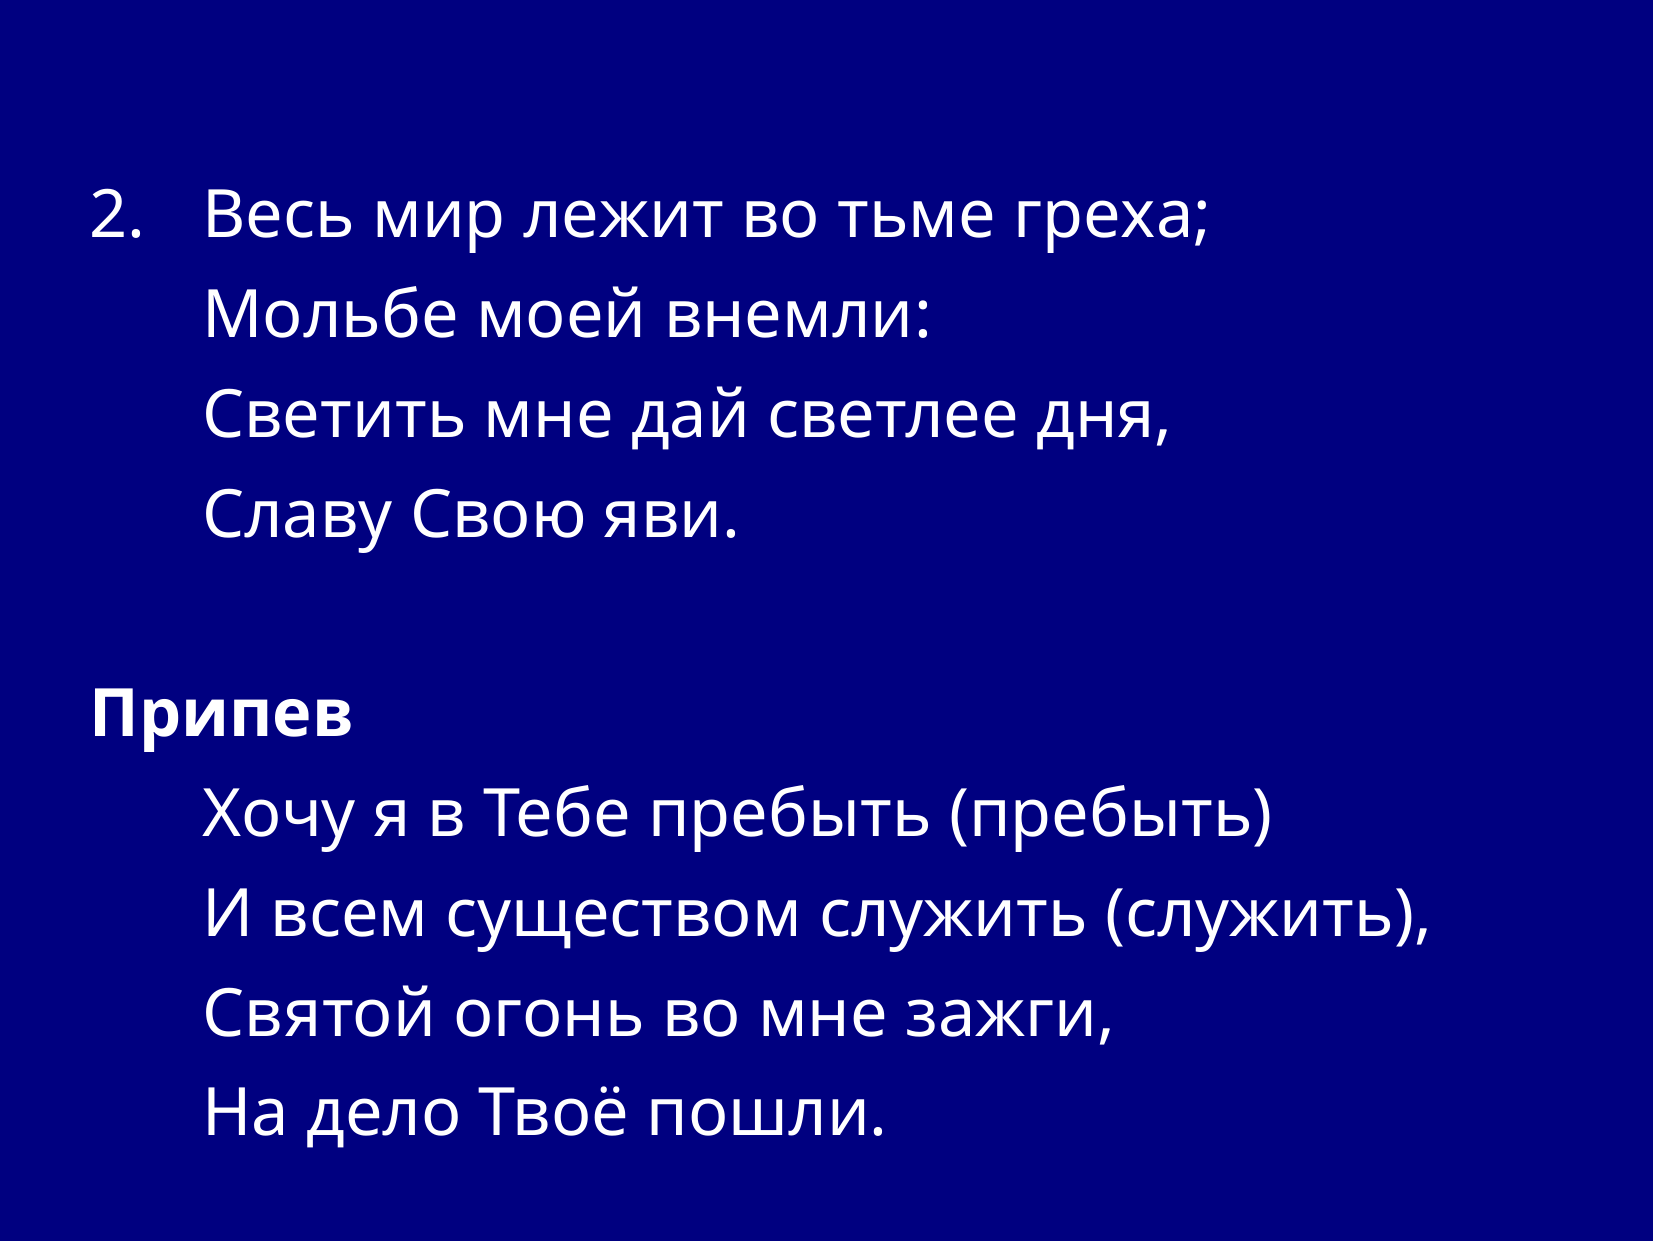

2.	Весь мир лежит во тьме греха;
	Мольбе моей внемли:
	Светить мне дай светлее дня,
	Славу Свою яви.
Припев
	Хочу я в Тебе пребыть (пребыть)
	И всем существом служить (служить),
	Святой огонь во мне зажги,
	На дело Твоё пошли.